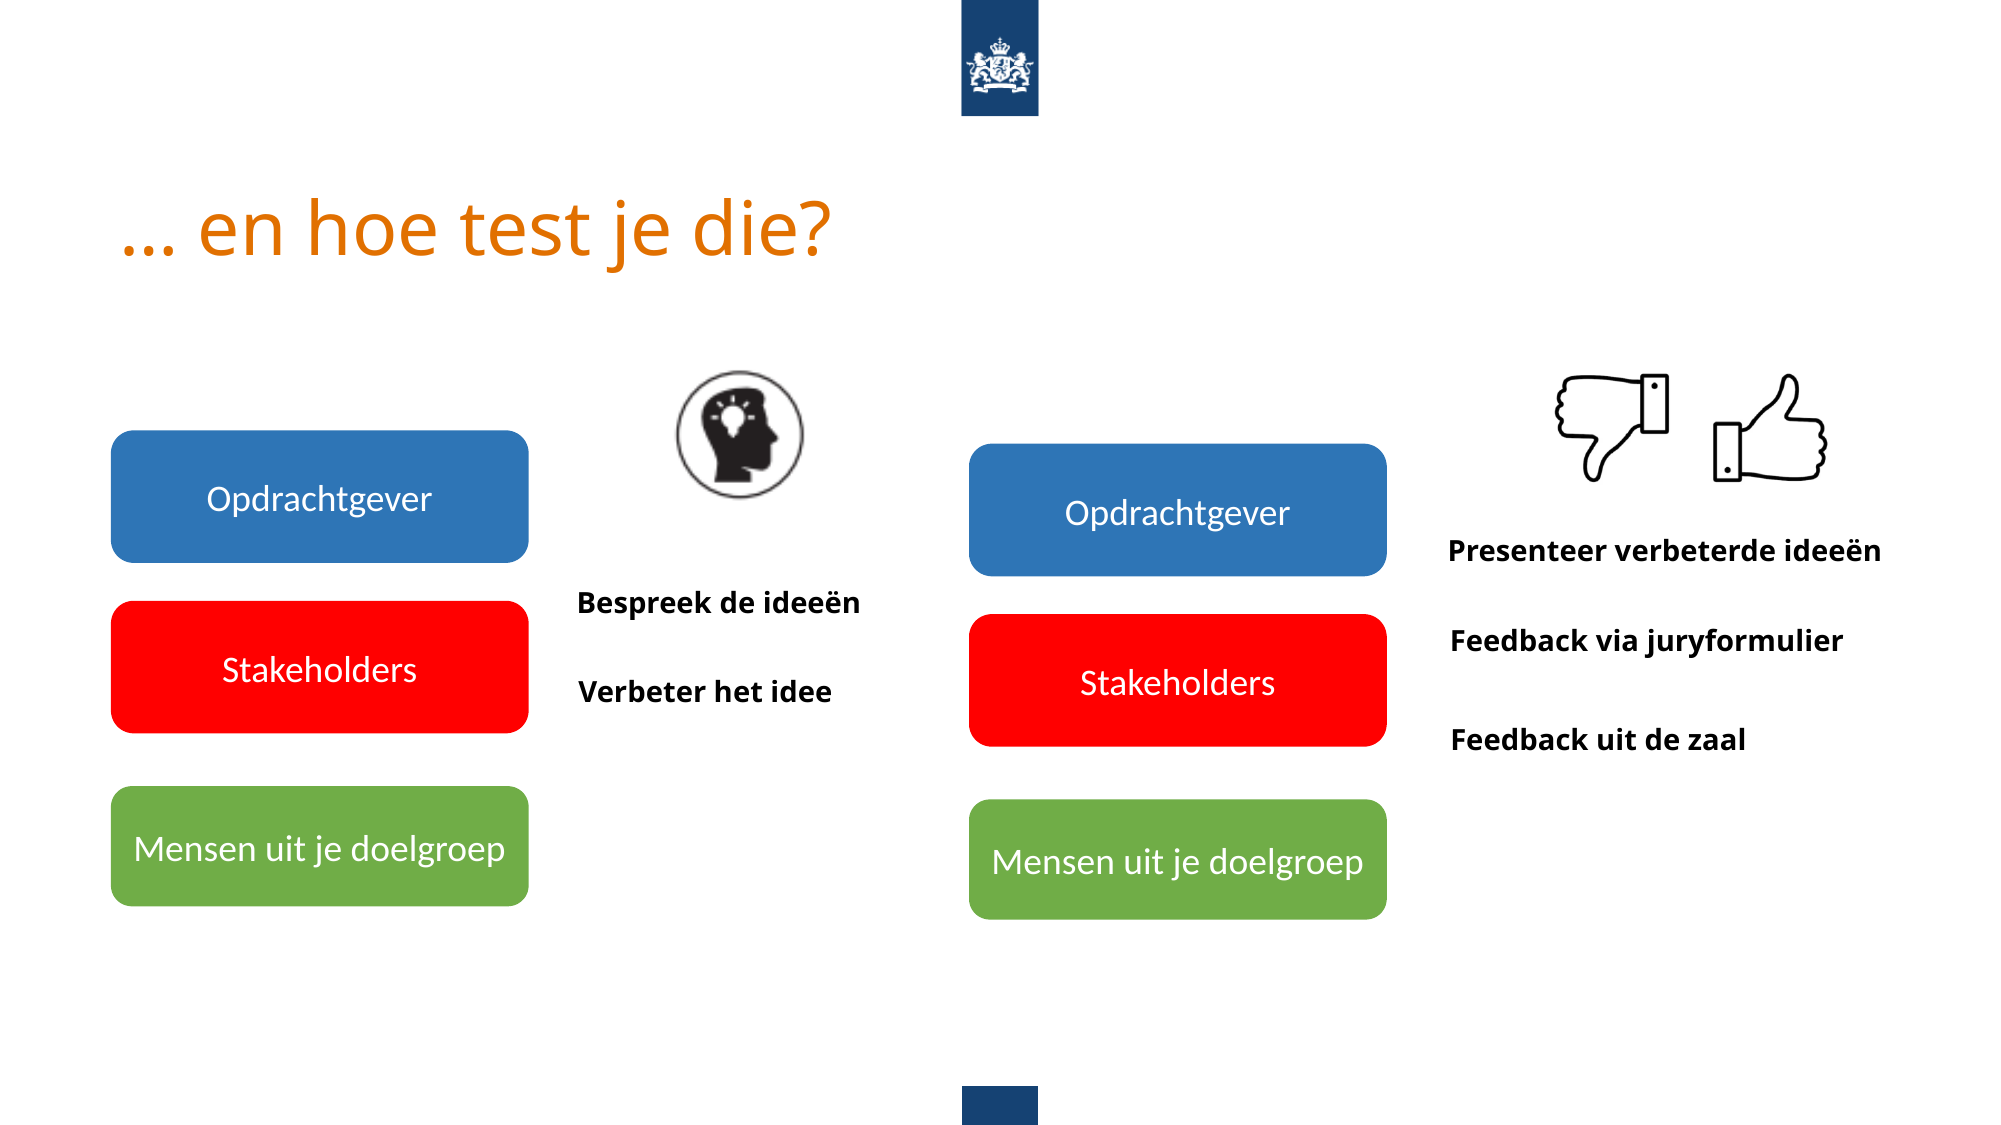

# … en hoe test je die?
Opdrachtgever
Opdrachtgever
Presenteer verbeterde ideeën
Bespreek de ideeën
Stakeholders
Feedback via juryformulier
Stakeholders
Verbeter het idee
Feedback uit de zaal
Mensen uit je doelgroep
Mensen uit je doelgroep